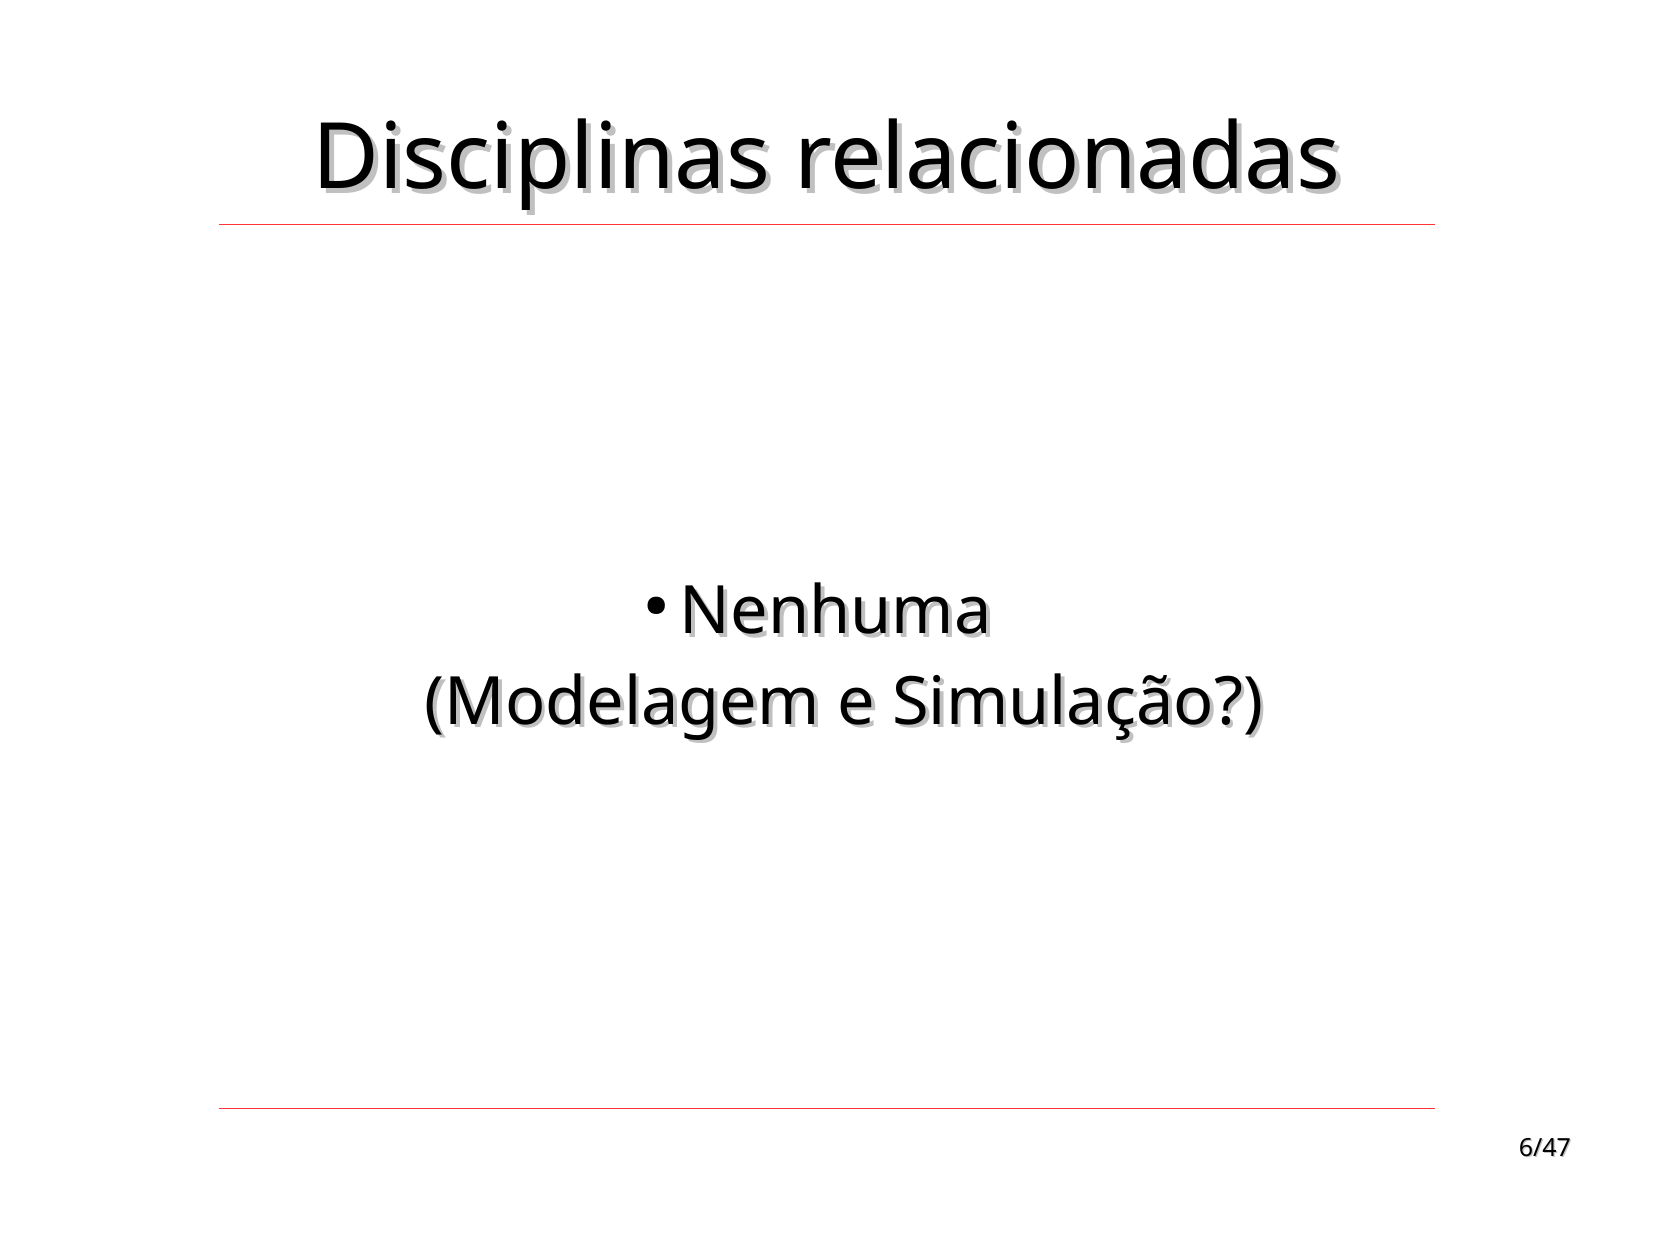

# Disciplinas relacionadas
Nenhuma
(Modelagem e Simulação?)
6